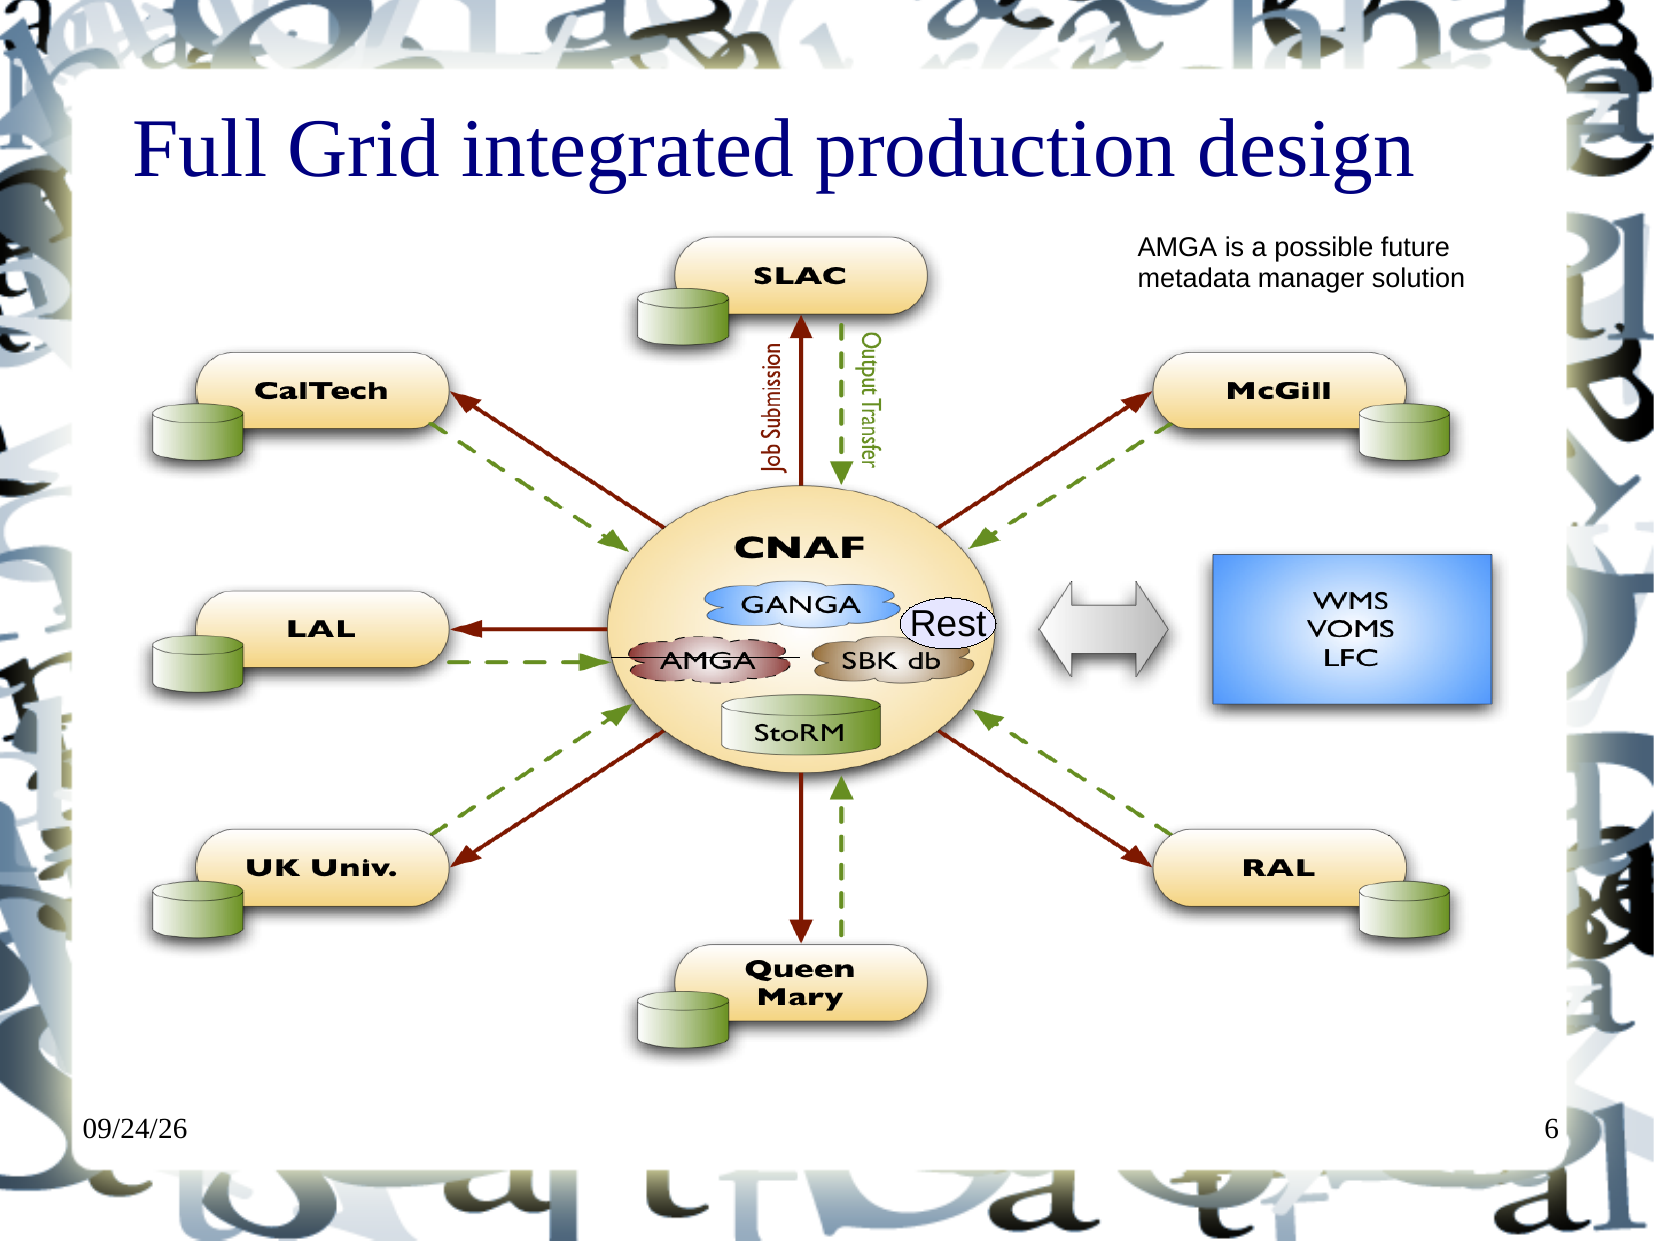

Full Grid integrated production design
AMGA is a possible future
metadata manager solution
Rest
6